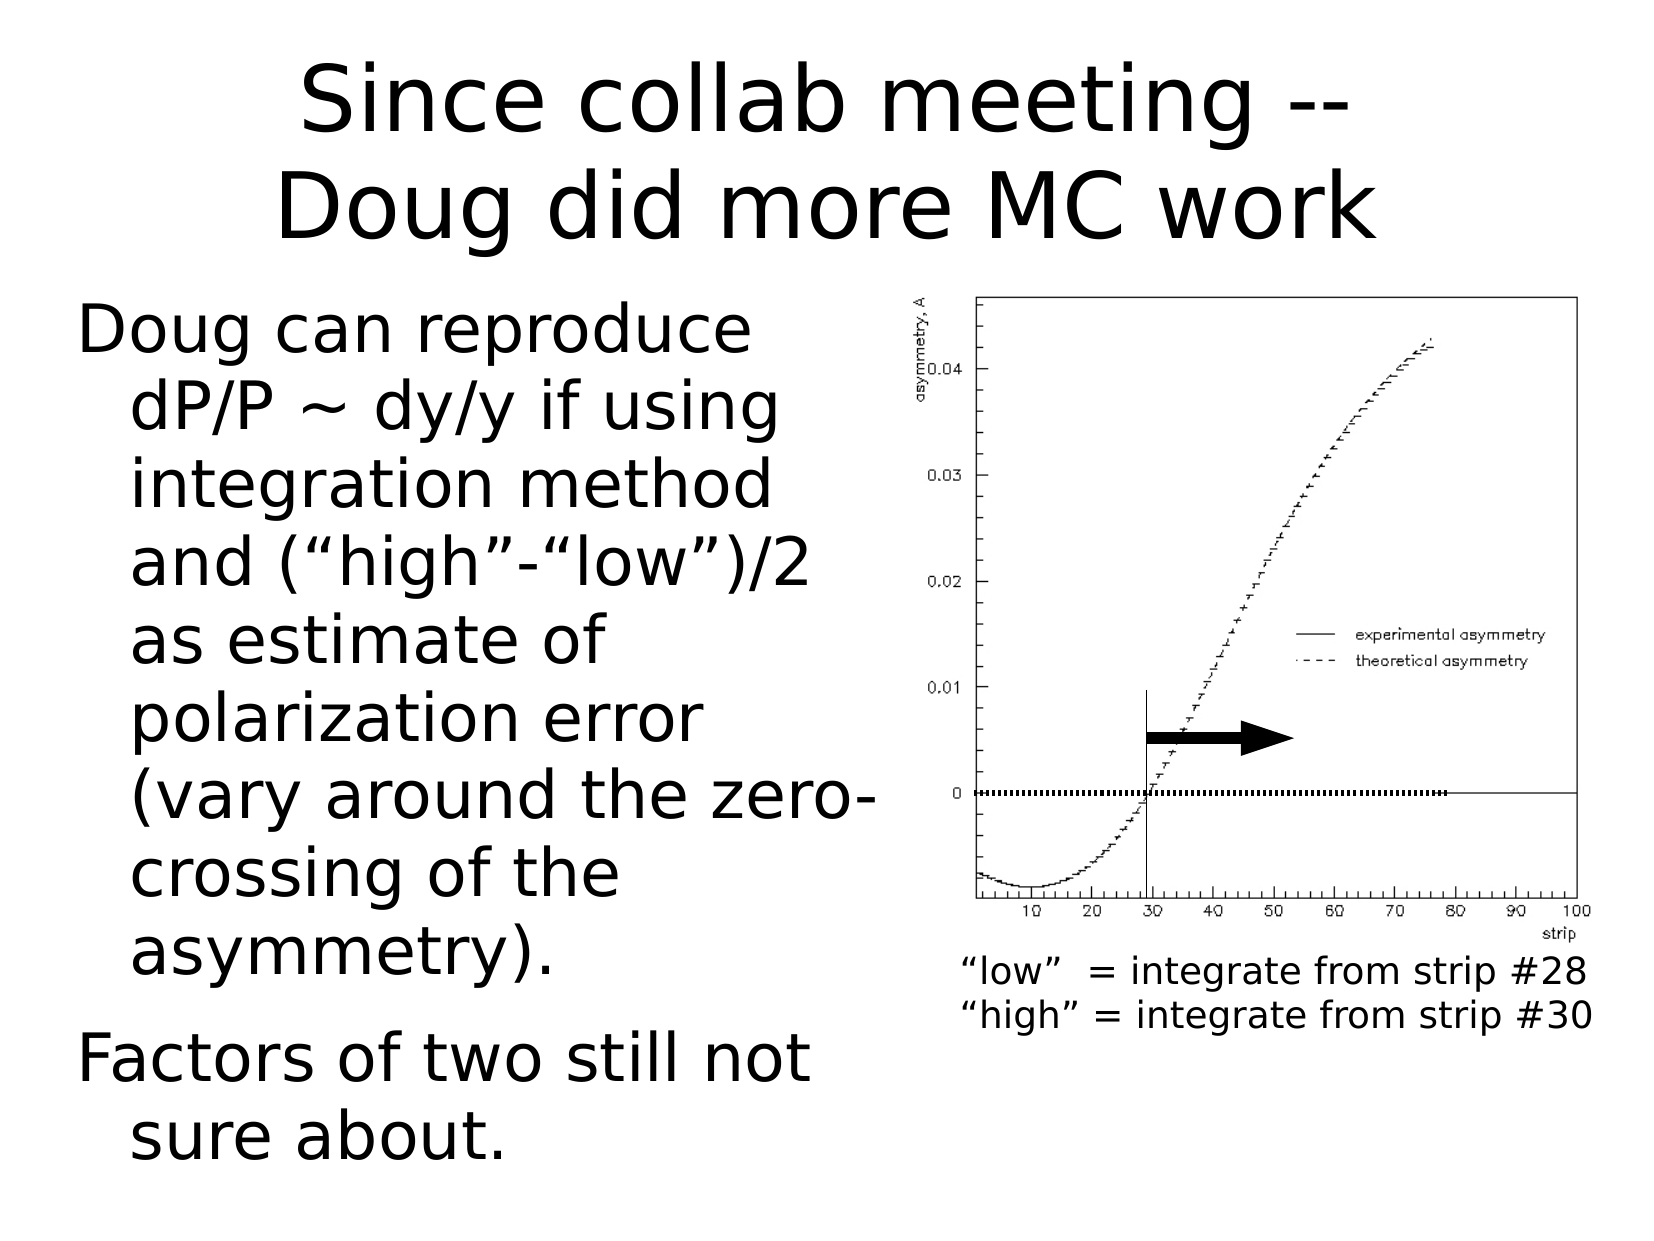

# Since collab meeting -- Doug did more MC work
Doug can reproduce dP/P ~ dy/y if using integration method and (“high”-“low”)/2 as estimate of polarization error (vary around the zero-crossing of the asymmetry).
Factors of two still not sure about.
“low” = integrate from strip #28
“high” = integrate from strip #30